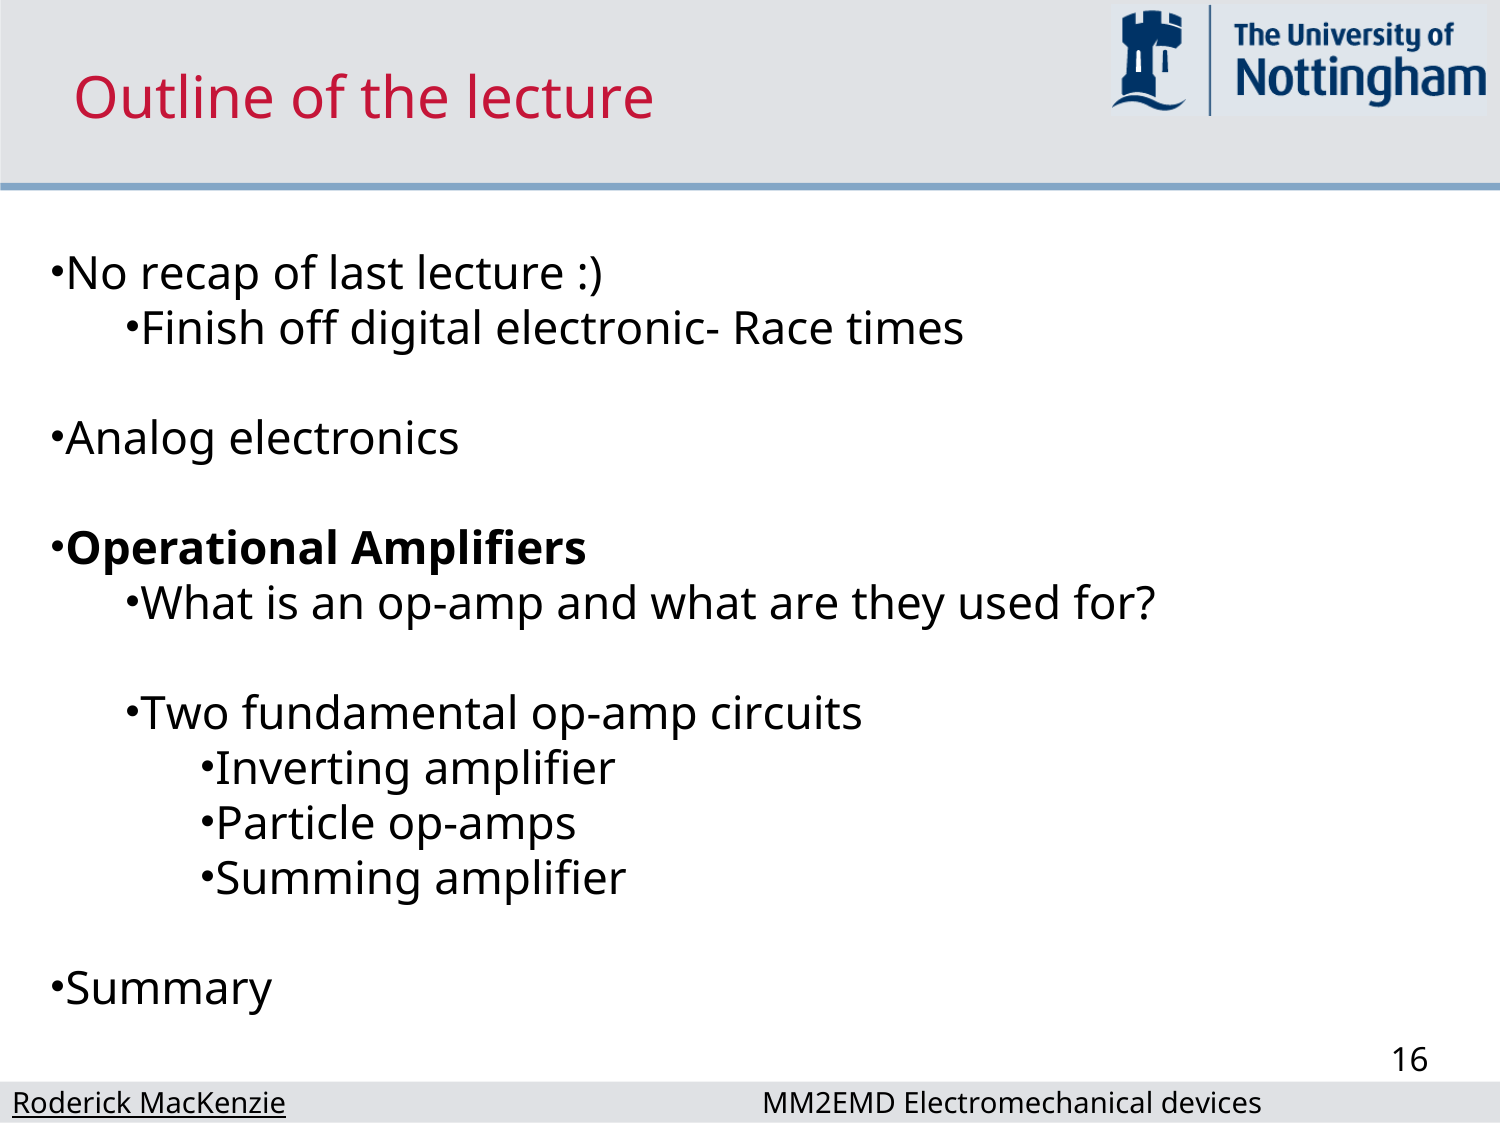

# Outline of the lecture
No recap of last lecture :)
Finish off digital electronic- Race times
Analog electronics
Operational Amplifiers
What is an op-amp and what are they used for?
Two fundamental op-amp circuits
Inverting amplifier
Particle op-amps
Summing amplifier
Summary